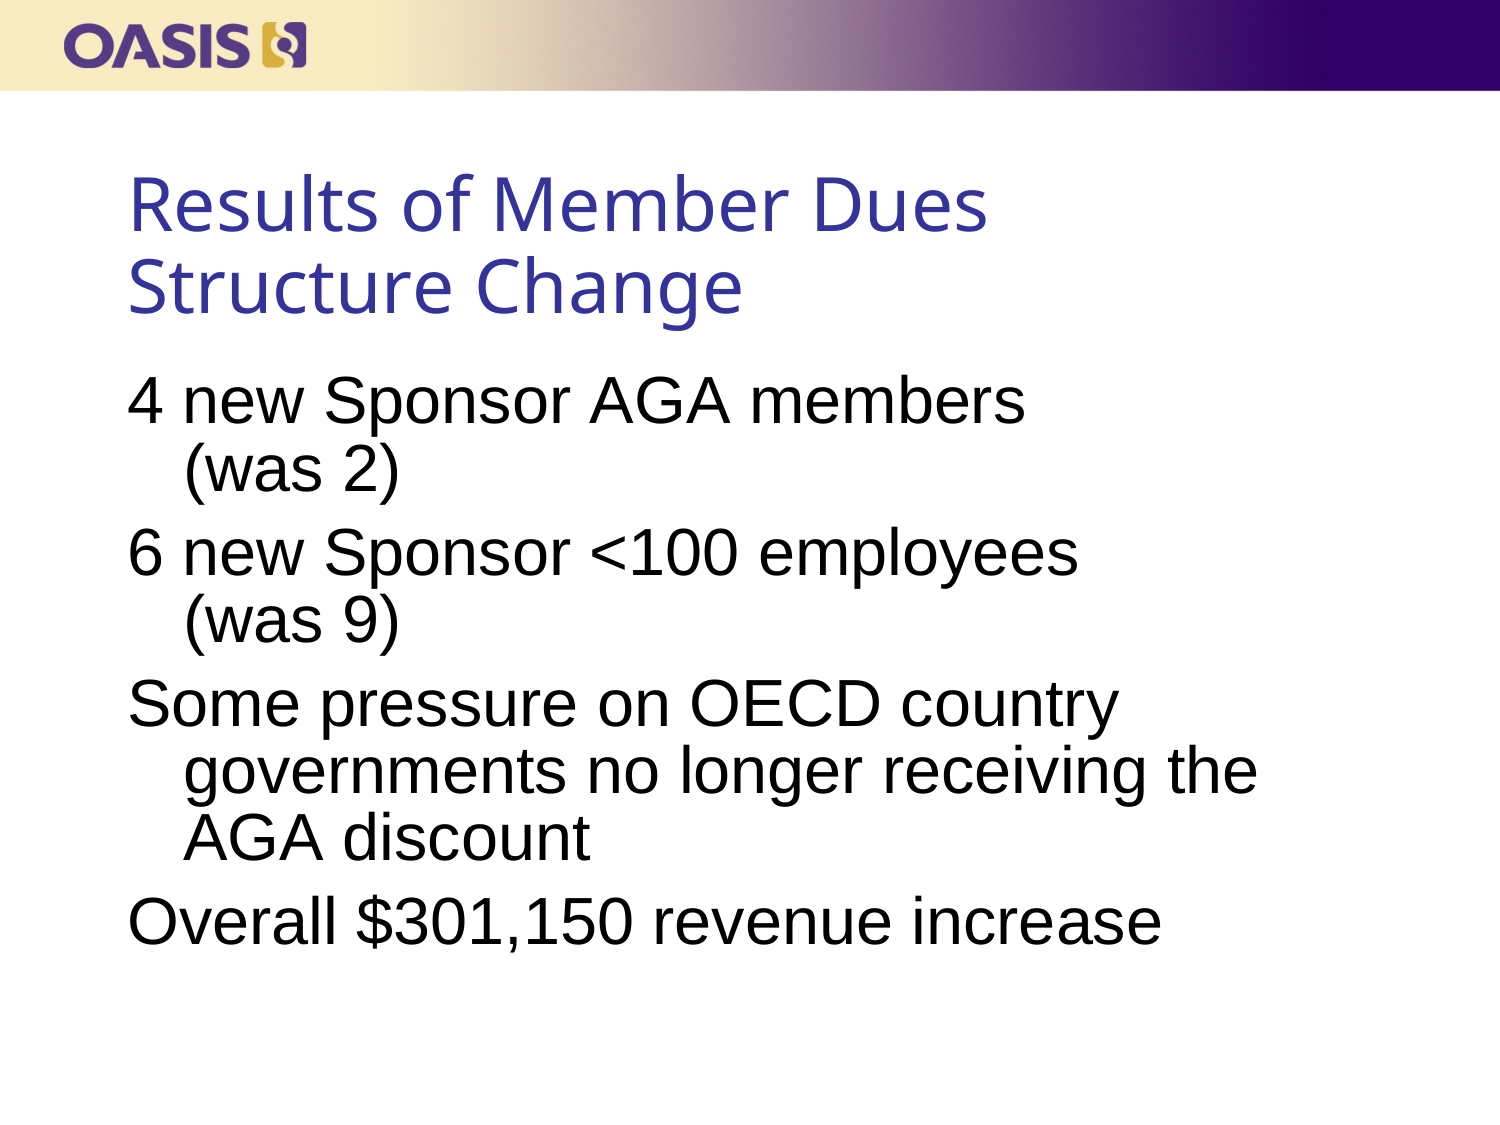

# Results of Member Dues Structure Change
4 new Sponsor AGA members
(was 2)
6 new Sponsor <100 employees
(was 9)
Some pressure on OECD country governments no longer receiving the AGA discount
Overall $301,150 revenue increase